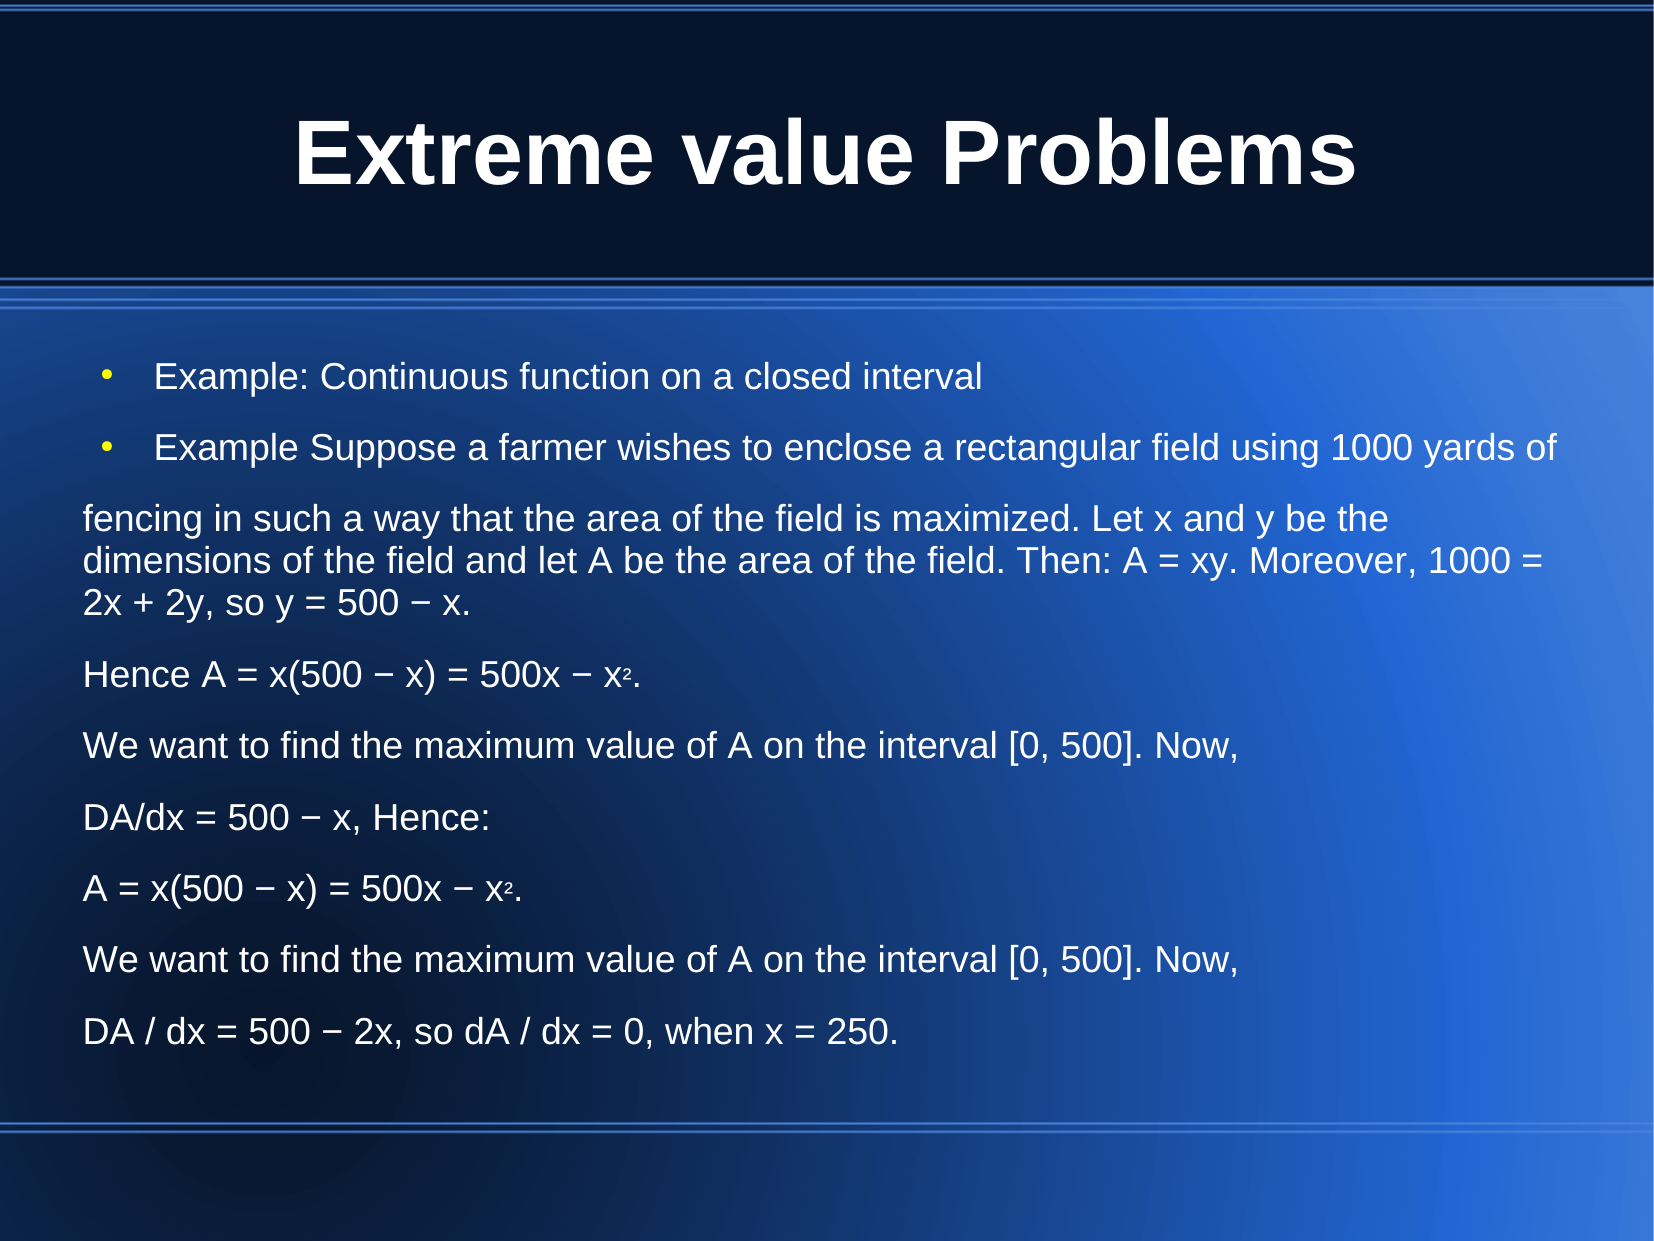

# Extreme value Problems
Example: Continuous function on a closed interval
Example Suppose a farmer wishes to enclose a rectangular field using 1000 yards of
fencing in such a way that the area of the field is maximized. Let x and y be the dimensions of the field and let A be the area of the field. Then: A = xy. Moreover, 1000 = 2x + 2y, so y = 500 − x.
Hence A = x(500 − x) = 500x − x².
We want to find the maximum value of A on the interval [0, 500]. Now,
DA/dx = 500 − x, Hence:
A = x(500 − x) = 500x − x².
We want to find the maximum value of A on the interval [0, 500]. Now,
DA / dx = 500 − 2x, so dA / dx = 0, when x = 250.